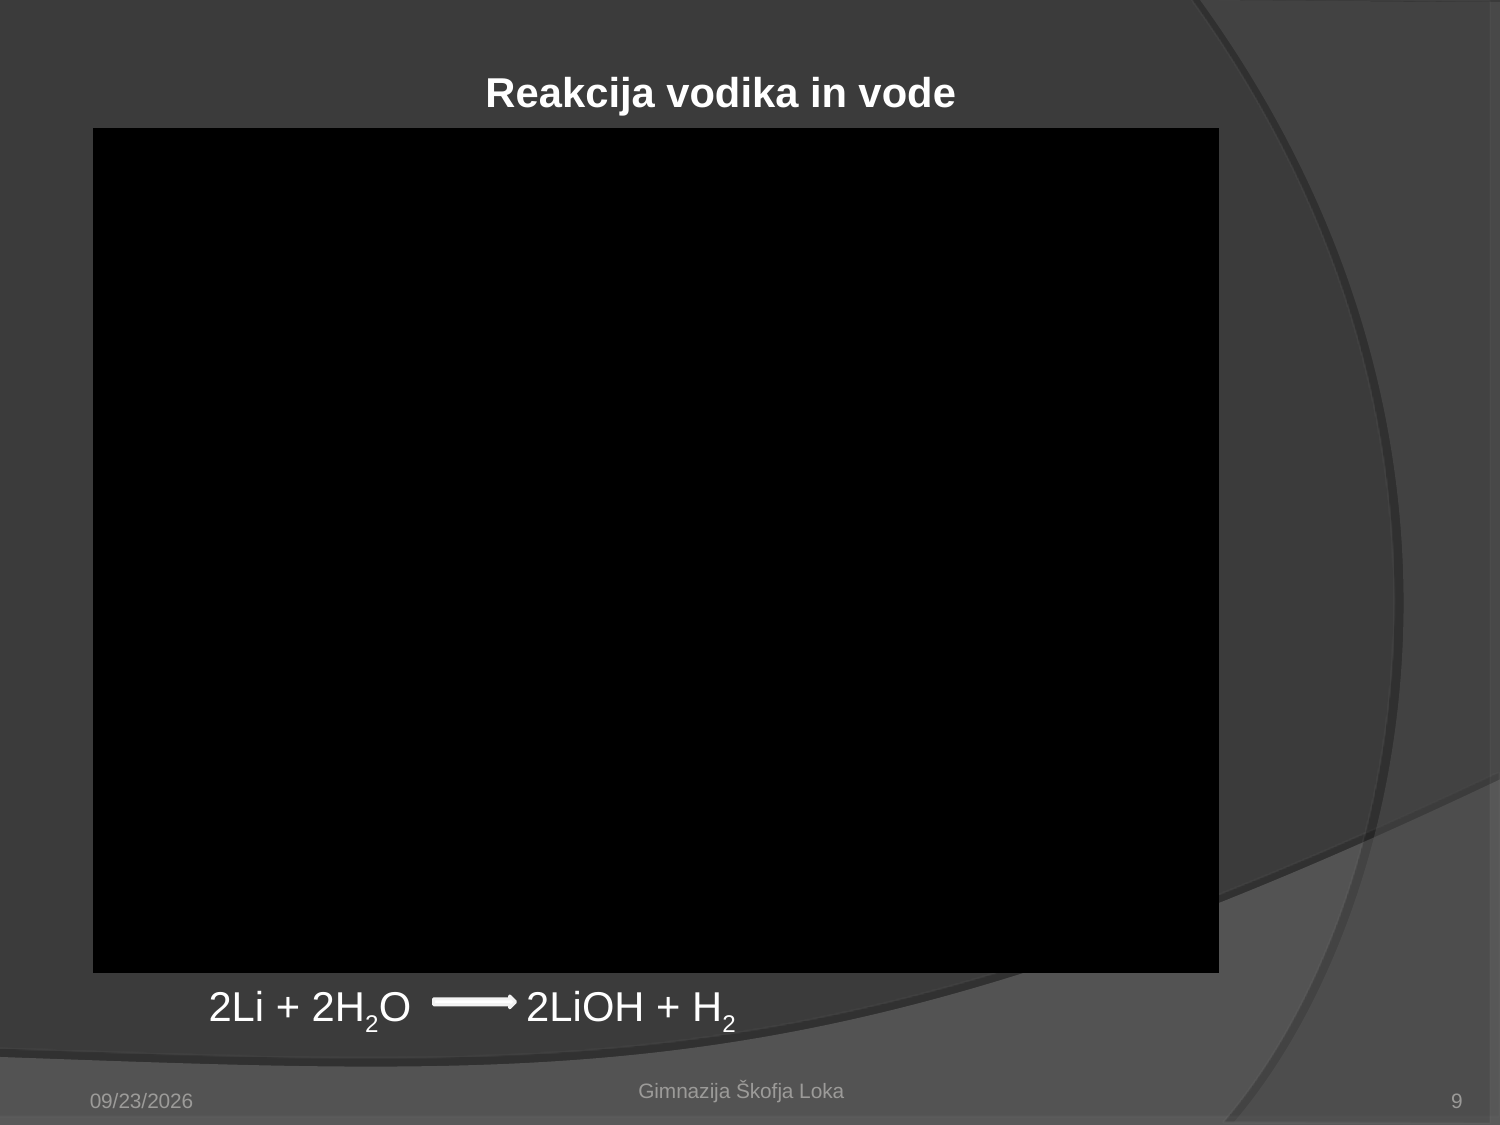

Reakcija vodika in vode
# 2Li + 2H2O 2LiOH + H2
Gimnazija Škofja Loka